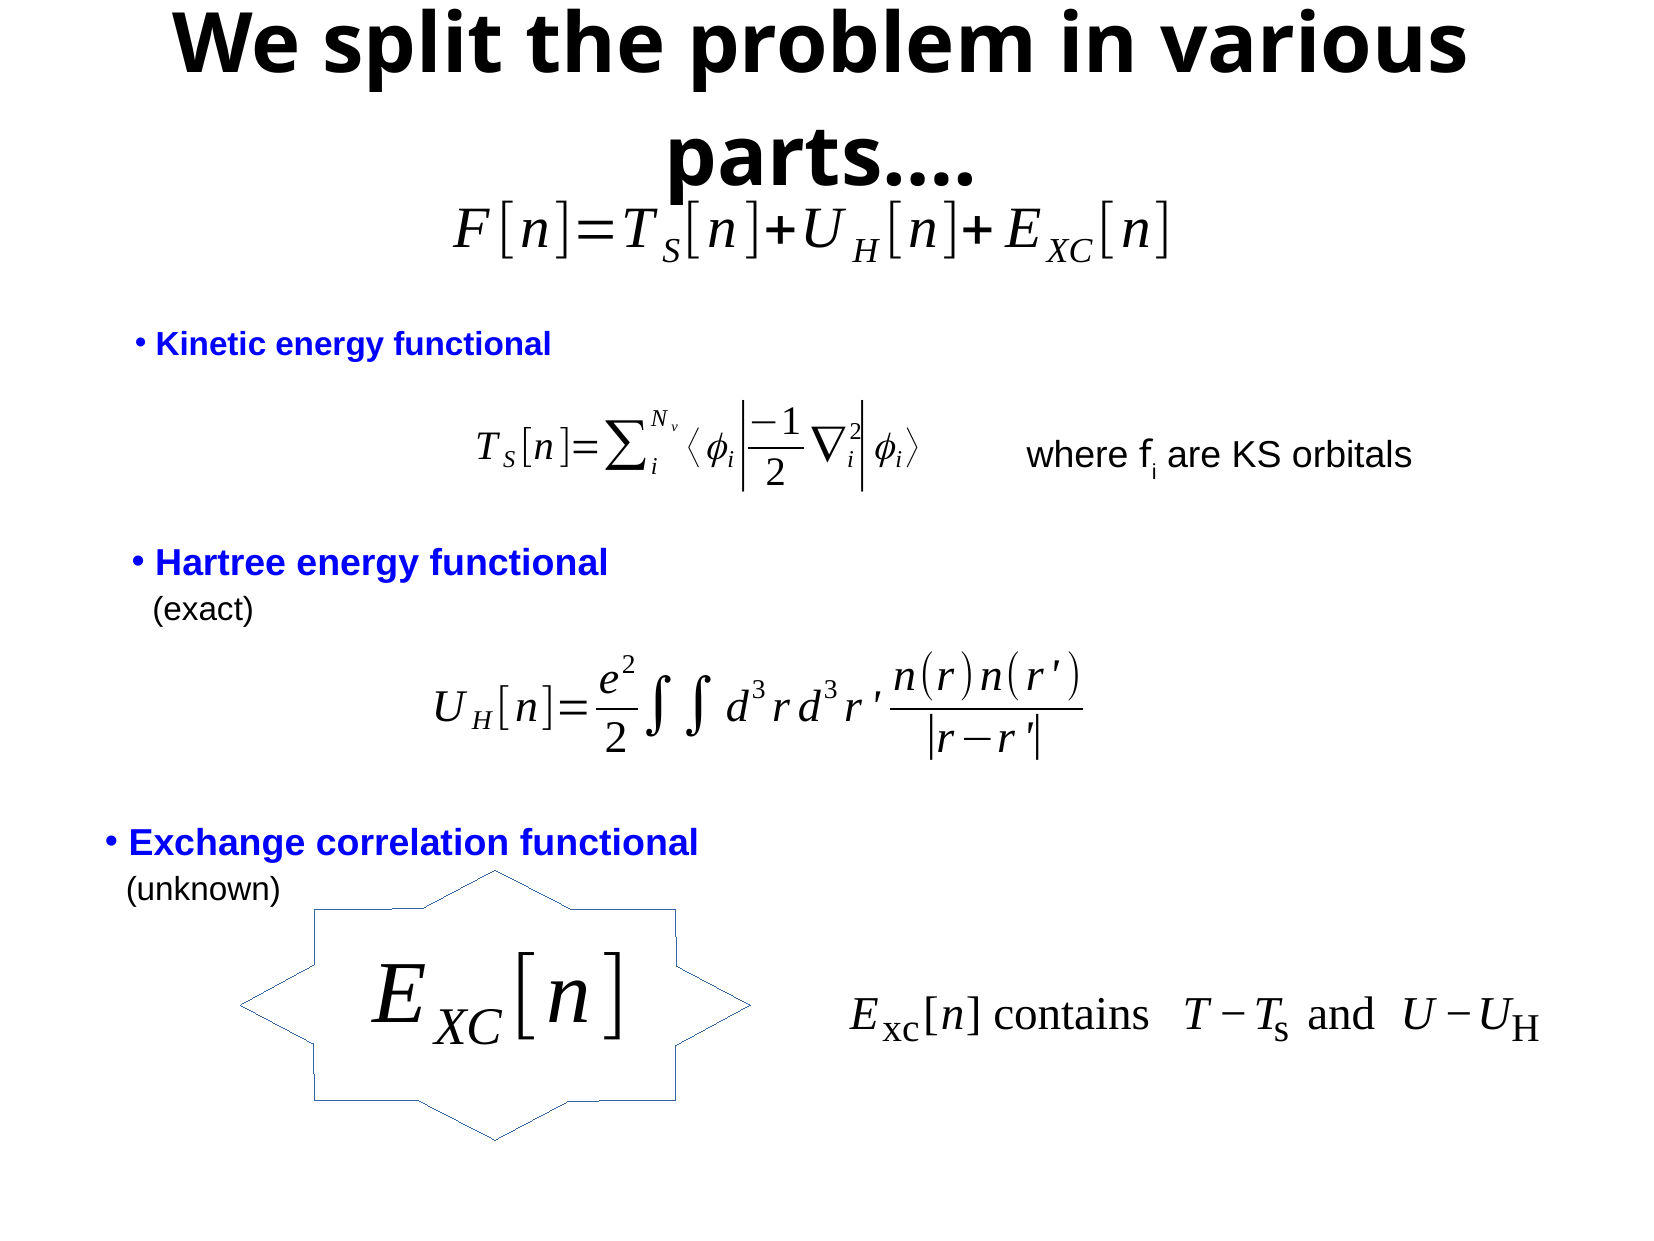

# We split the problem in various parts….
 Kinetic energy functional
where fi are KS orbitals
 Hartree energy functional
 (exact)
 Exchange correlation functional
 (unknown)